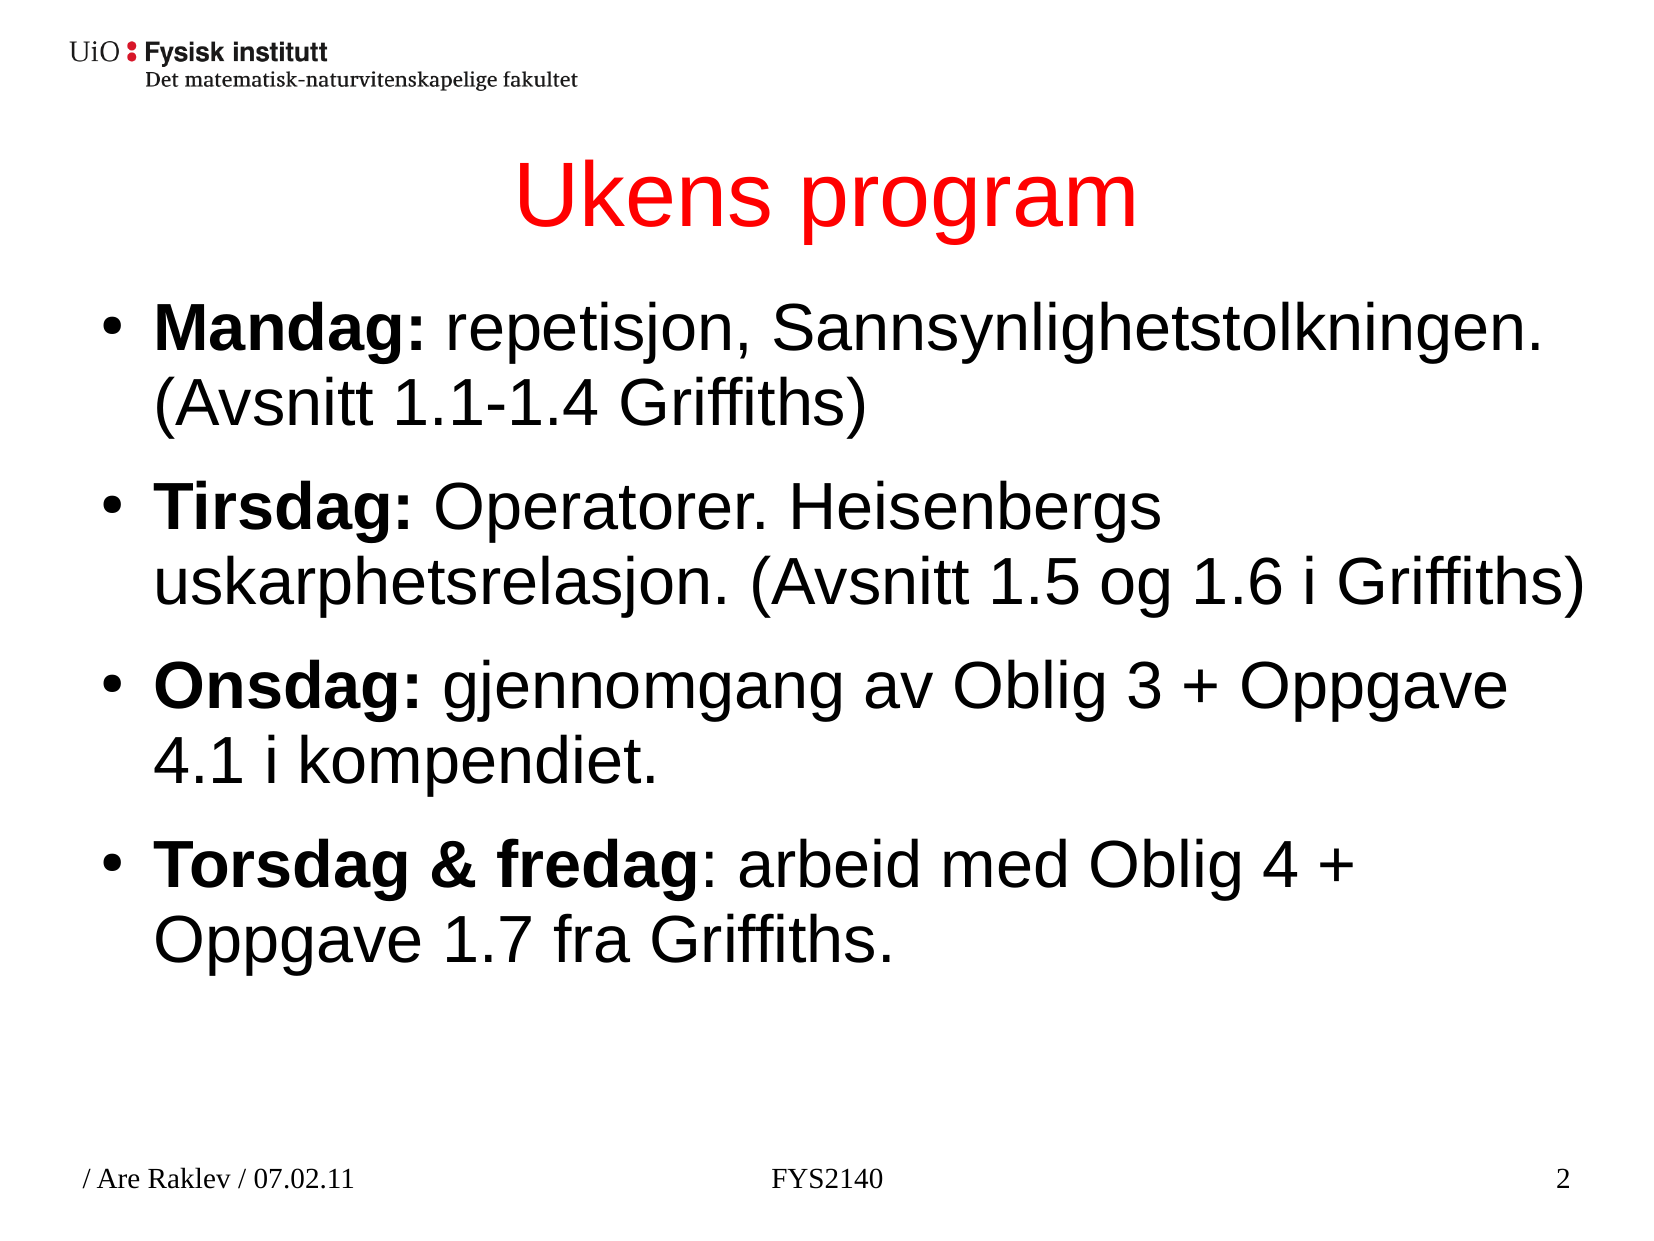

# Ukens program
Mandag: repetisjon, Sannsynlighetstolkningen. (Avsnitt 1.1-1.4 Griffiths)
Tirsdag: Operatorer. Heisenbergs uskarphetsrelasjon. (Avsnitt 1.5 og 1.6 i Griffiths)
Onsdag: gjennomgang av Oblig 3 + Oppgave 4.1 i kompendiet.
Torsdag & fredag: arbeid med Oblig 4 + Oppgave 1.7 fra Griffiths.
/ Are Raklev / 07.02.11
FYS2140
2